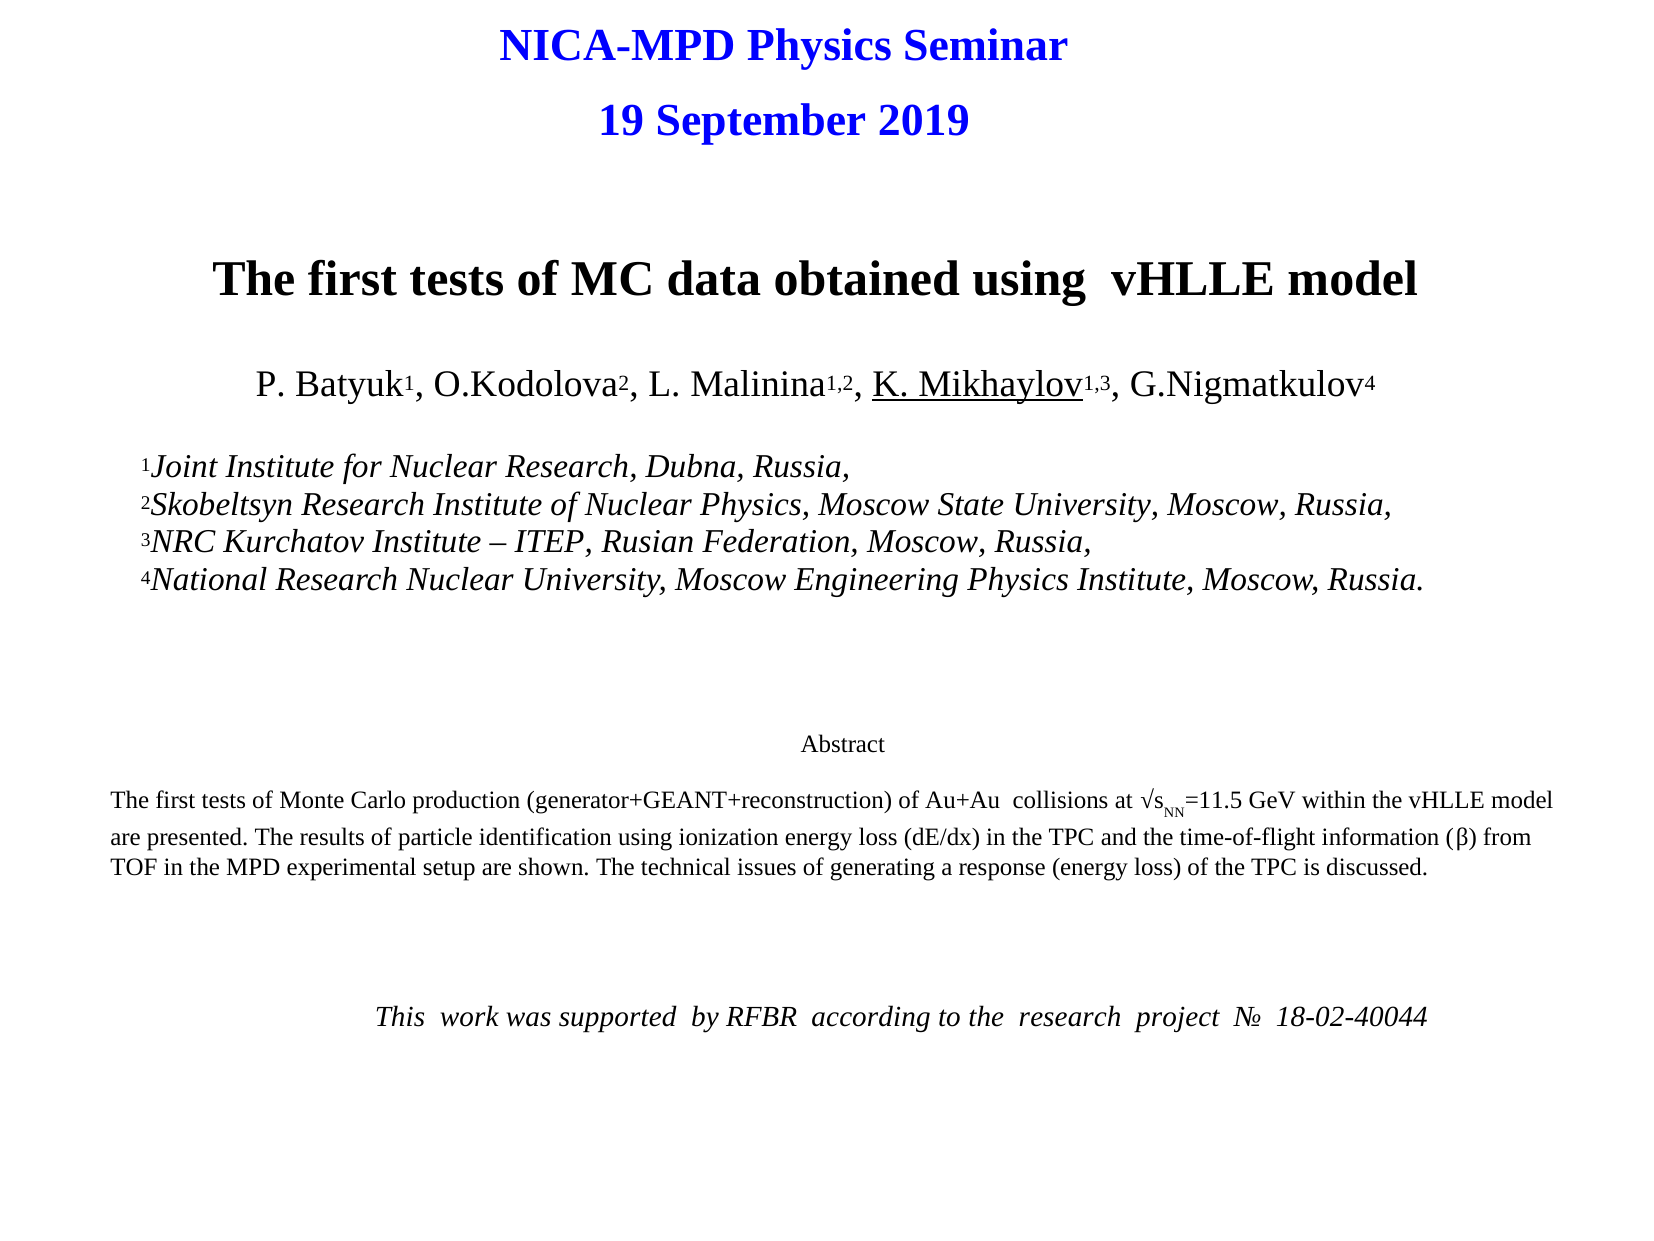

NICA-MPD Physics Seminar
19 September 2019
The first tests of MC data obtained using vHLLE model
P. Batyuk1, O.Kodolova2, L. Malinina1,2, K. Mikhaylov1,3, G.Nigmatkulov4
1Joint Institute for Nuclear Research, Dubna, Russia,
2Skobeltsyn Research Institute of Nuclear Physics, Moscow State University, Moscow, Russia,
3NRC Kurchatov Institute – ITEP, Rusian Federation, Moscow, Russia,
4National Research Nuclear University, Moscow Engineering Physics Institute, Moscow, Russia.
Abstract
The first tests of Monte Carlo production (generator+GEANT+reconstruction) of Au+Au collisions at √sNN=11.5 GeV within the vHLLE model are presented. The results of particle identification using ionization energy loss (dE/dx) in the TPC and the time-of-flight information (β) from TOF in the MPD experimental setup are shown. The technical issues of generating a response (energy loss) of the TPC is discussed.
This work was supported by RFBR according to the research project № 18-02-40044